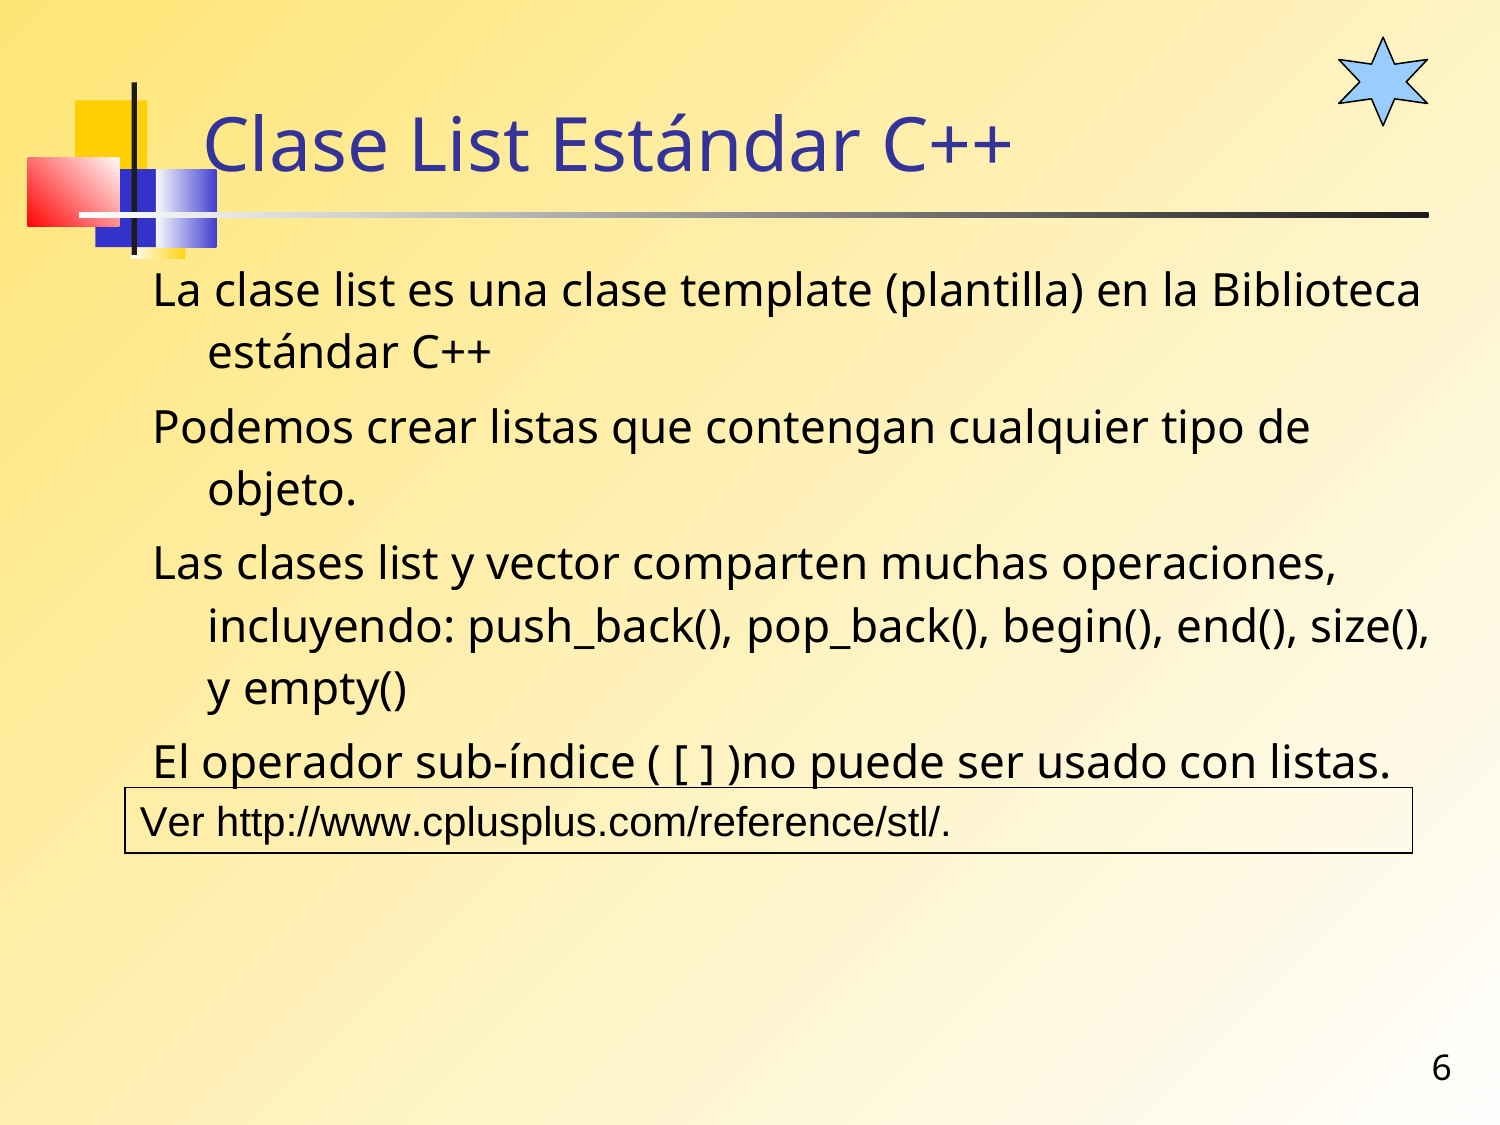

# Clase List Estándar C++
La clase list es una clase template (plantilla) en la Biblioteca estándar C++
Podemos crear listas que contengan cualquier tipo de objeto.
Las clases list y vector comparten muchas operaciones, incluyendo: push_back(), pop_back(), begin(), end(), size(), y empty()‏
El operador sub-índice ( [ ] )no puede ser usado con listas.
Ver http://www.cplusplus.com/reference/stl/.
6